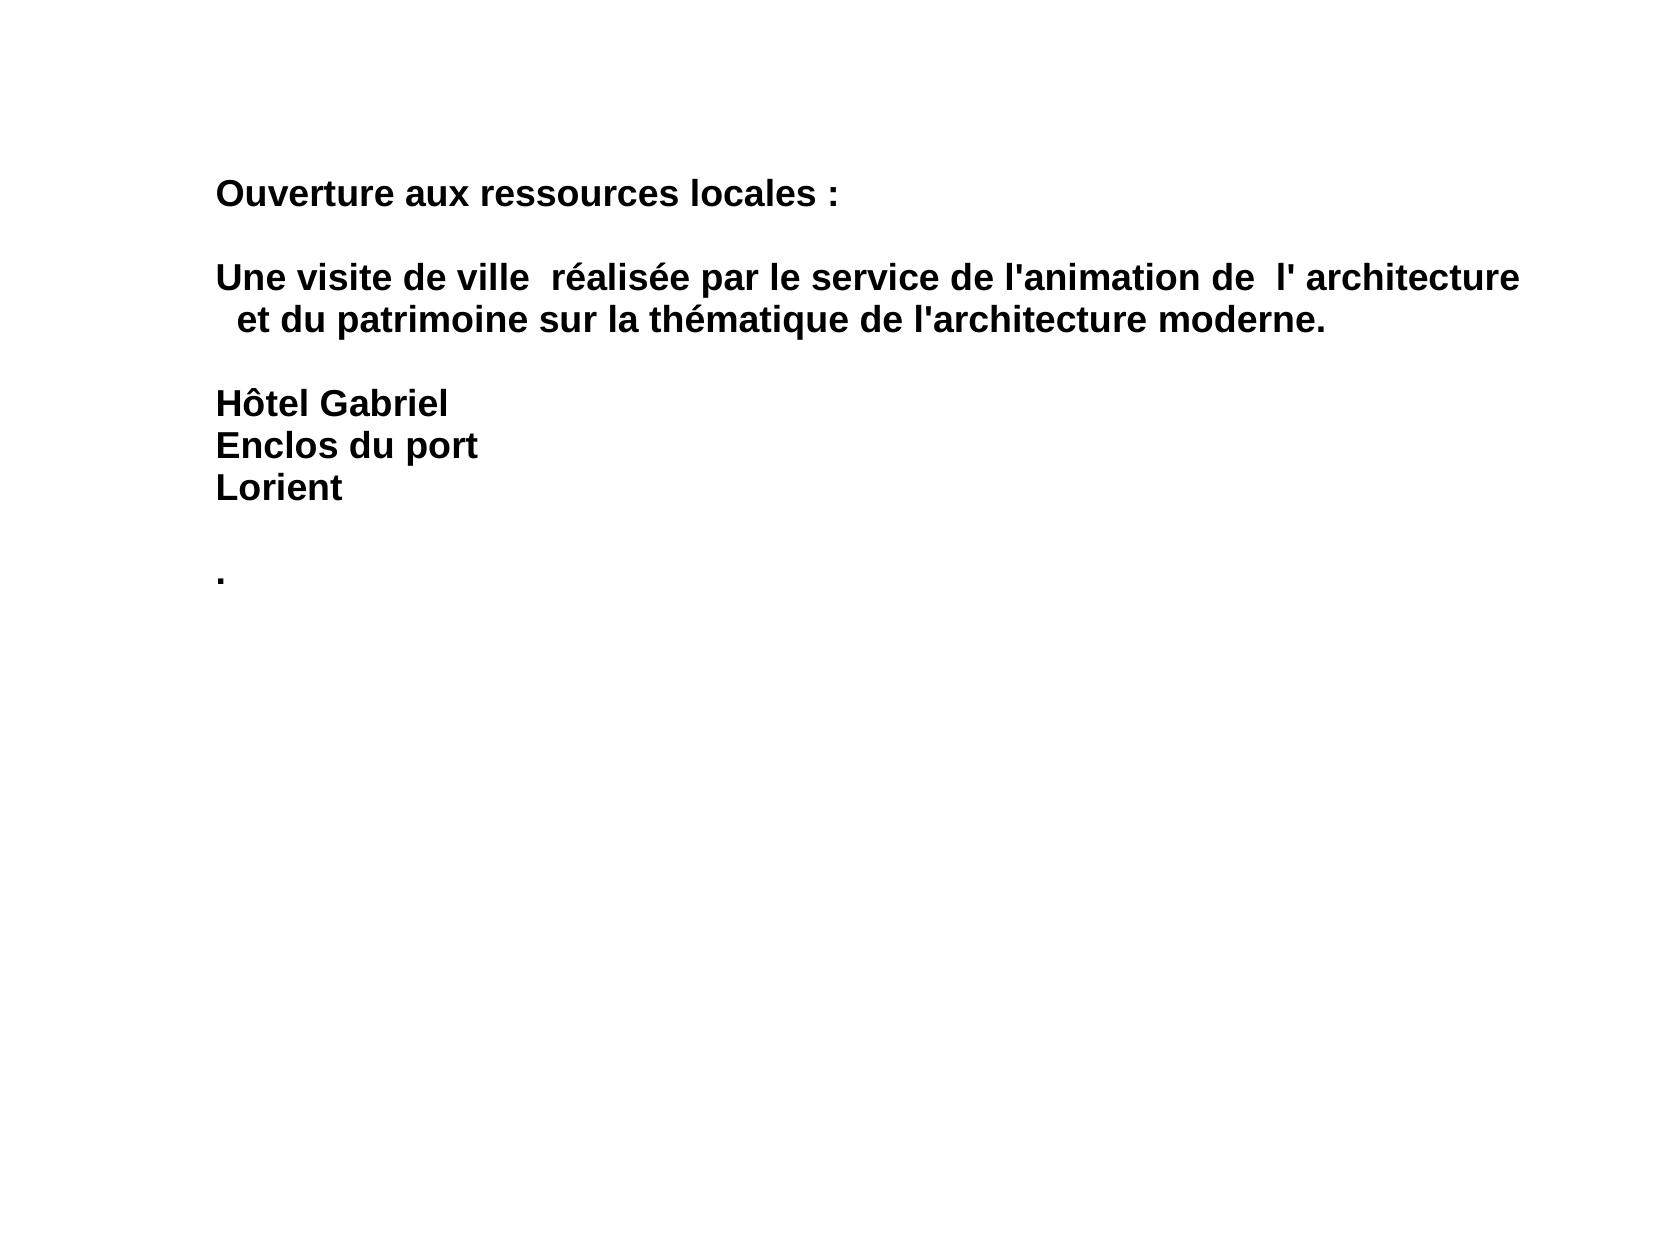

Ouverture aux ressources locales :
Une visite de ville réalisée par le service de l'animation de l' architecture
 et du patrimoine sur la thématique de l'architecture moderne.
Hôtel Gabriel
Enclos du port
Lorient
.